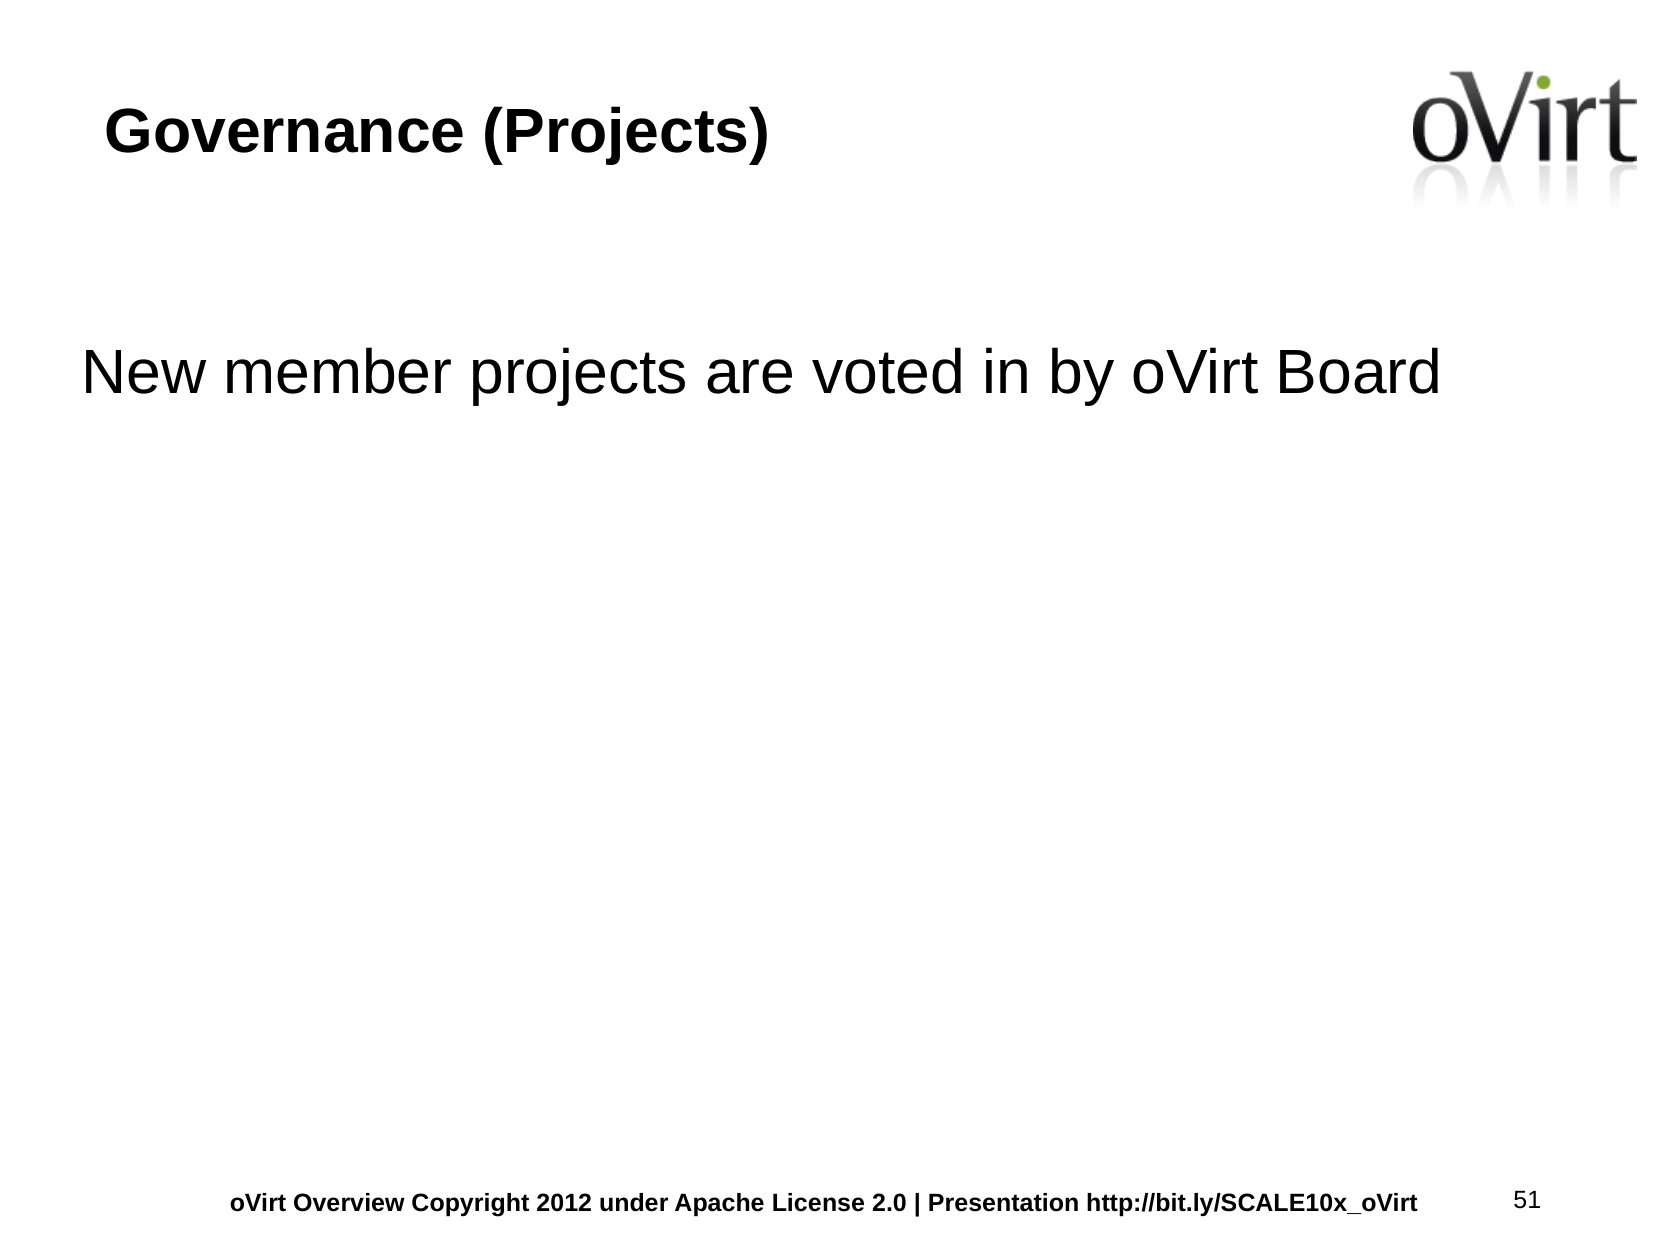

# Governance (Projects)
New member projects are voted in by oVirt Board